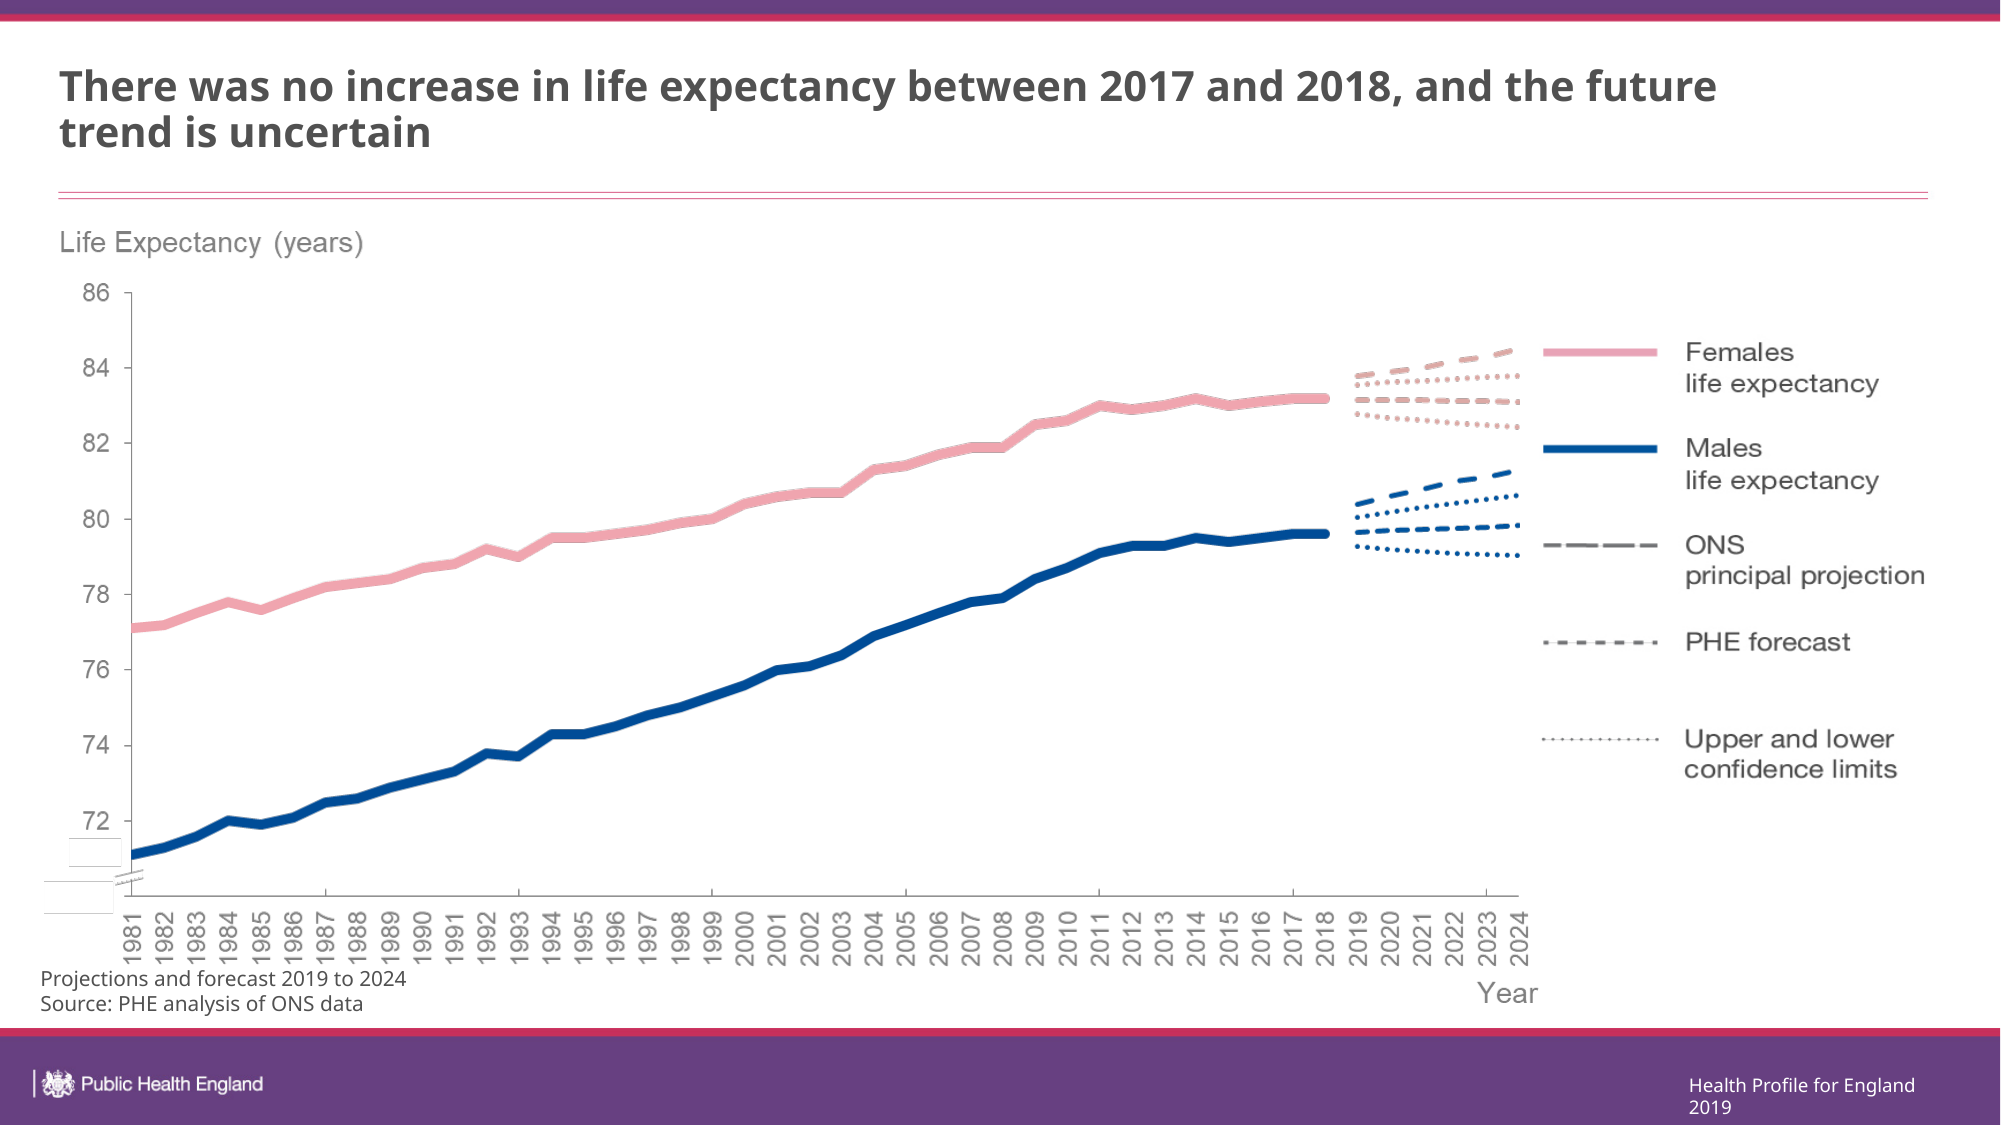

# There was no increase in life expectancy between 2017 and 2018, and the future trend is uncertain
Projections and forecast 2019 to 2024
Source: PHE analysis of ONS data
Health Profile for England 2019